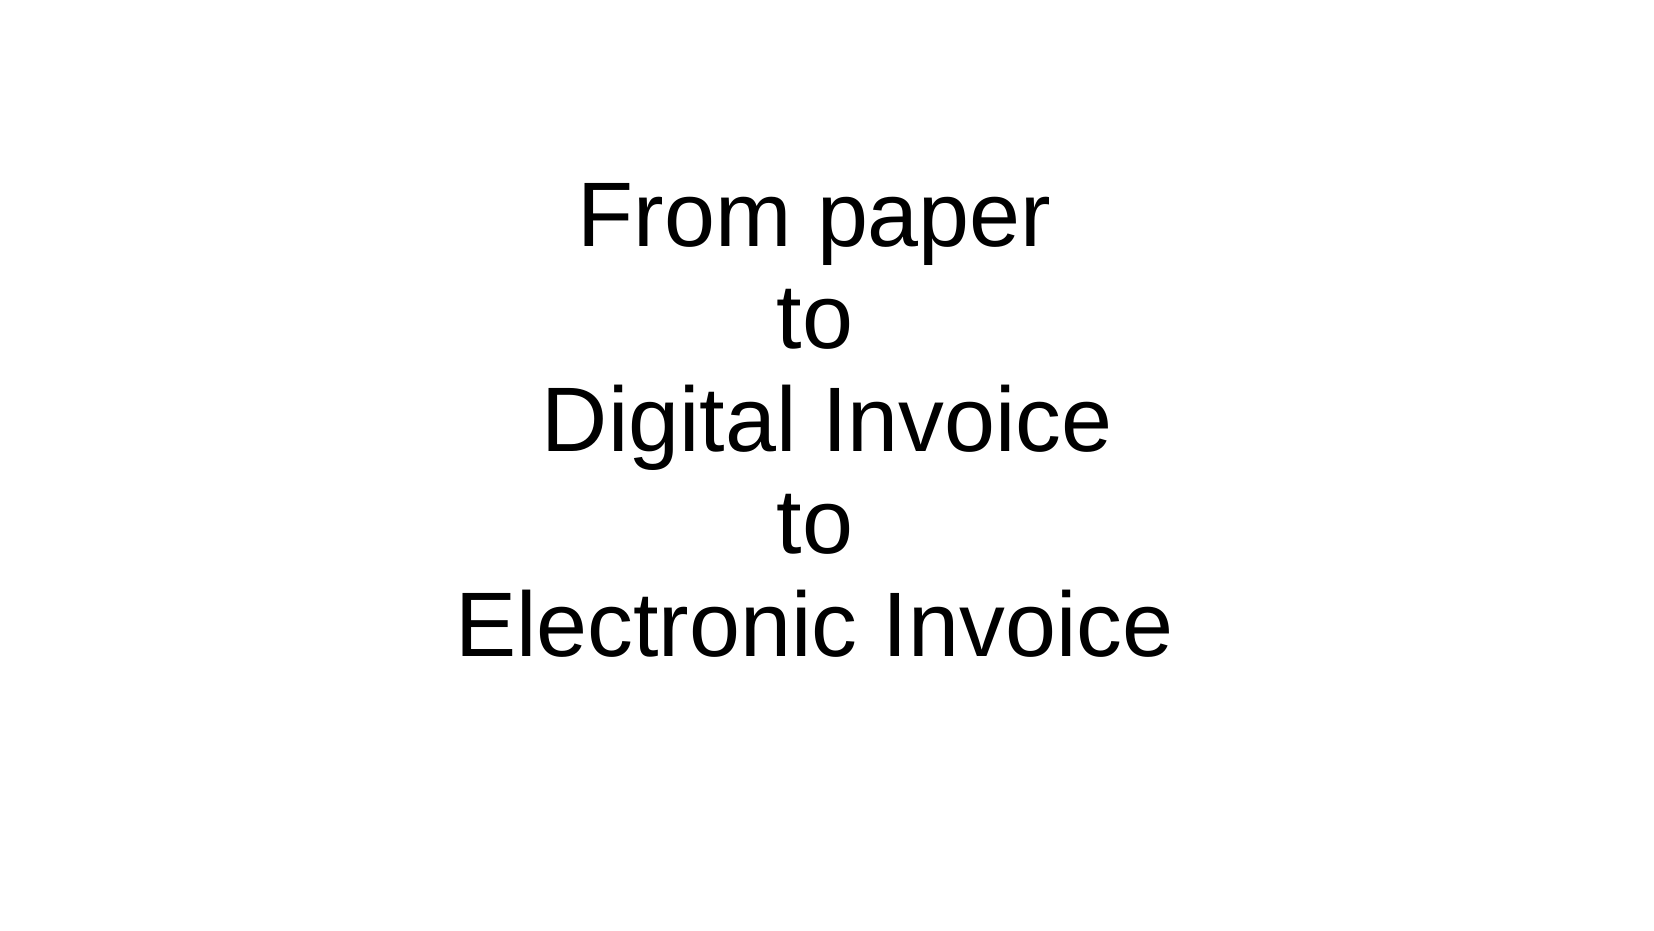

# From paper to Digital Invoice to Electronic Invoice